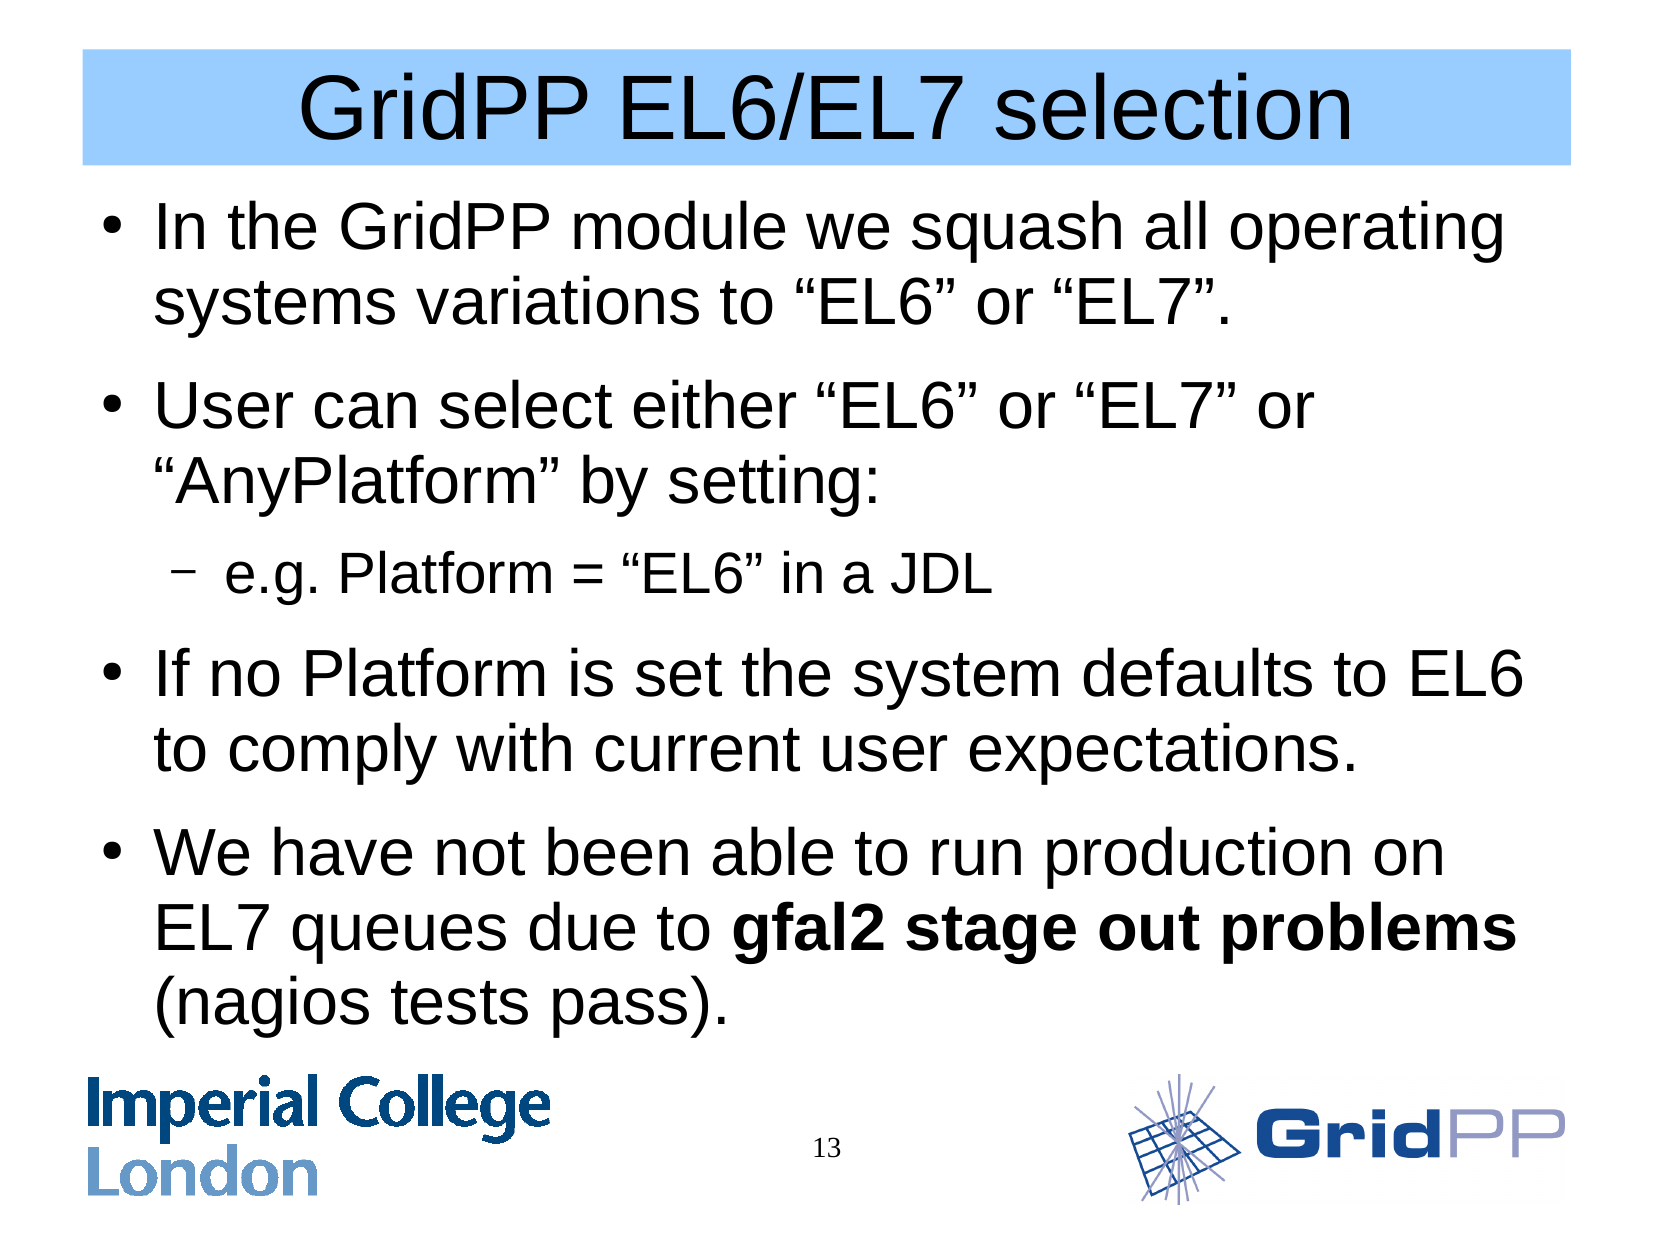

# GridPP EL6/EL7 selection
In the GridPP module we squash all operating systems variations to “EL6” or “EL7”.
User can select either “EL6” or “EL7” or “AnyPlatform” by setting:
e.g. Platform = “EL6” in a JDL
If no Platform is set the system defaults to EL6 to comply with current user expectations.
We have not been able to run production on EL7 queues due to gfal2 stage out problems (nagios tests pass).
13